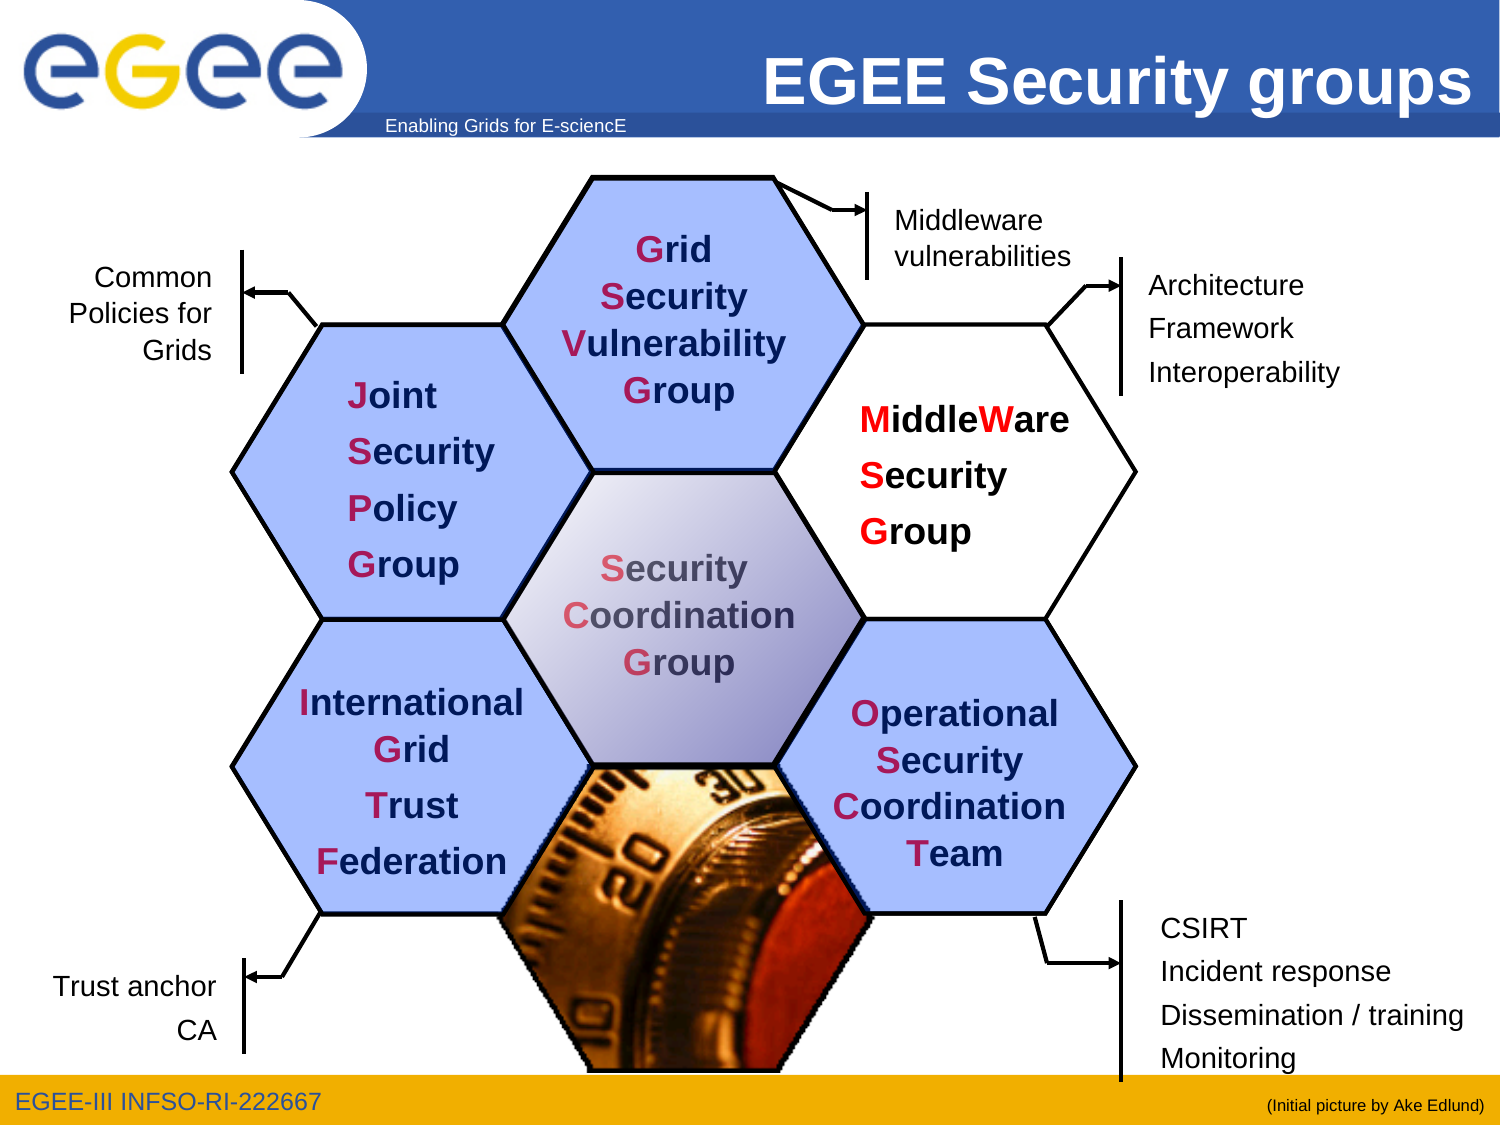

# EGEE Security groups
Middleware vulnerabilities
Grid
Security
Vulnerability
Group
Common Policies for Grids
Architecture
Framework
Interoperability
Joint
Security
Policy
Group
MiddleWare
Security
Group
Security
Coordination
Group
International
Grid
Trust
Federation
Operational
Security
Coordination
Team
CSIRT
Incident response
Dissemination / training
Monitoring
Trust anchor
CA
(Initial picture by Ake Edlund)‏